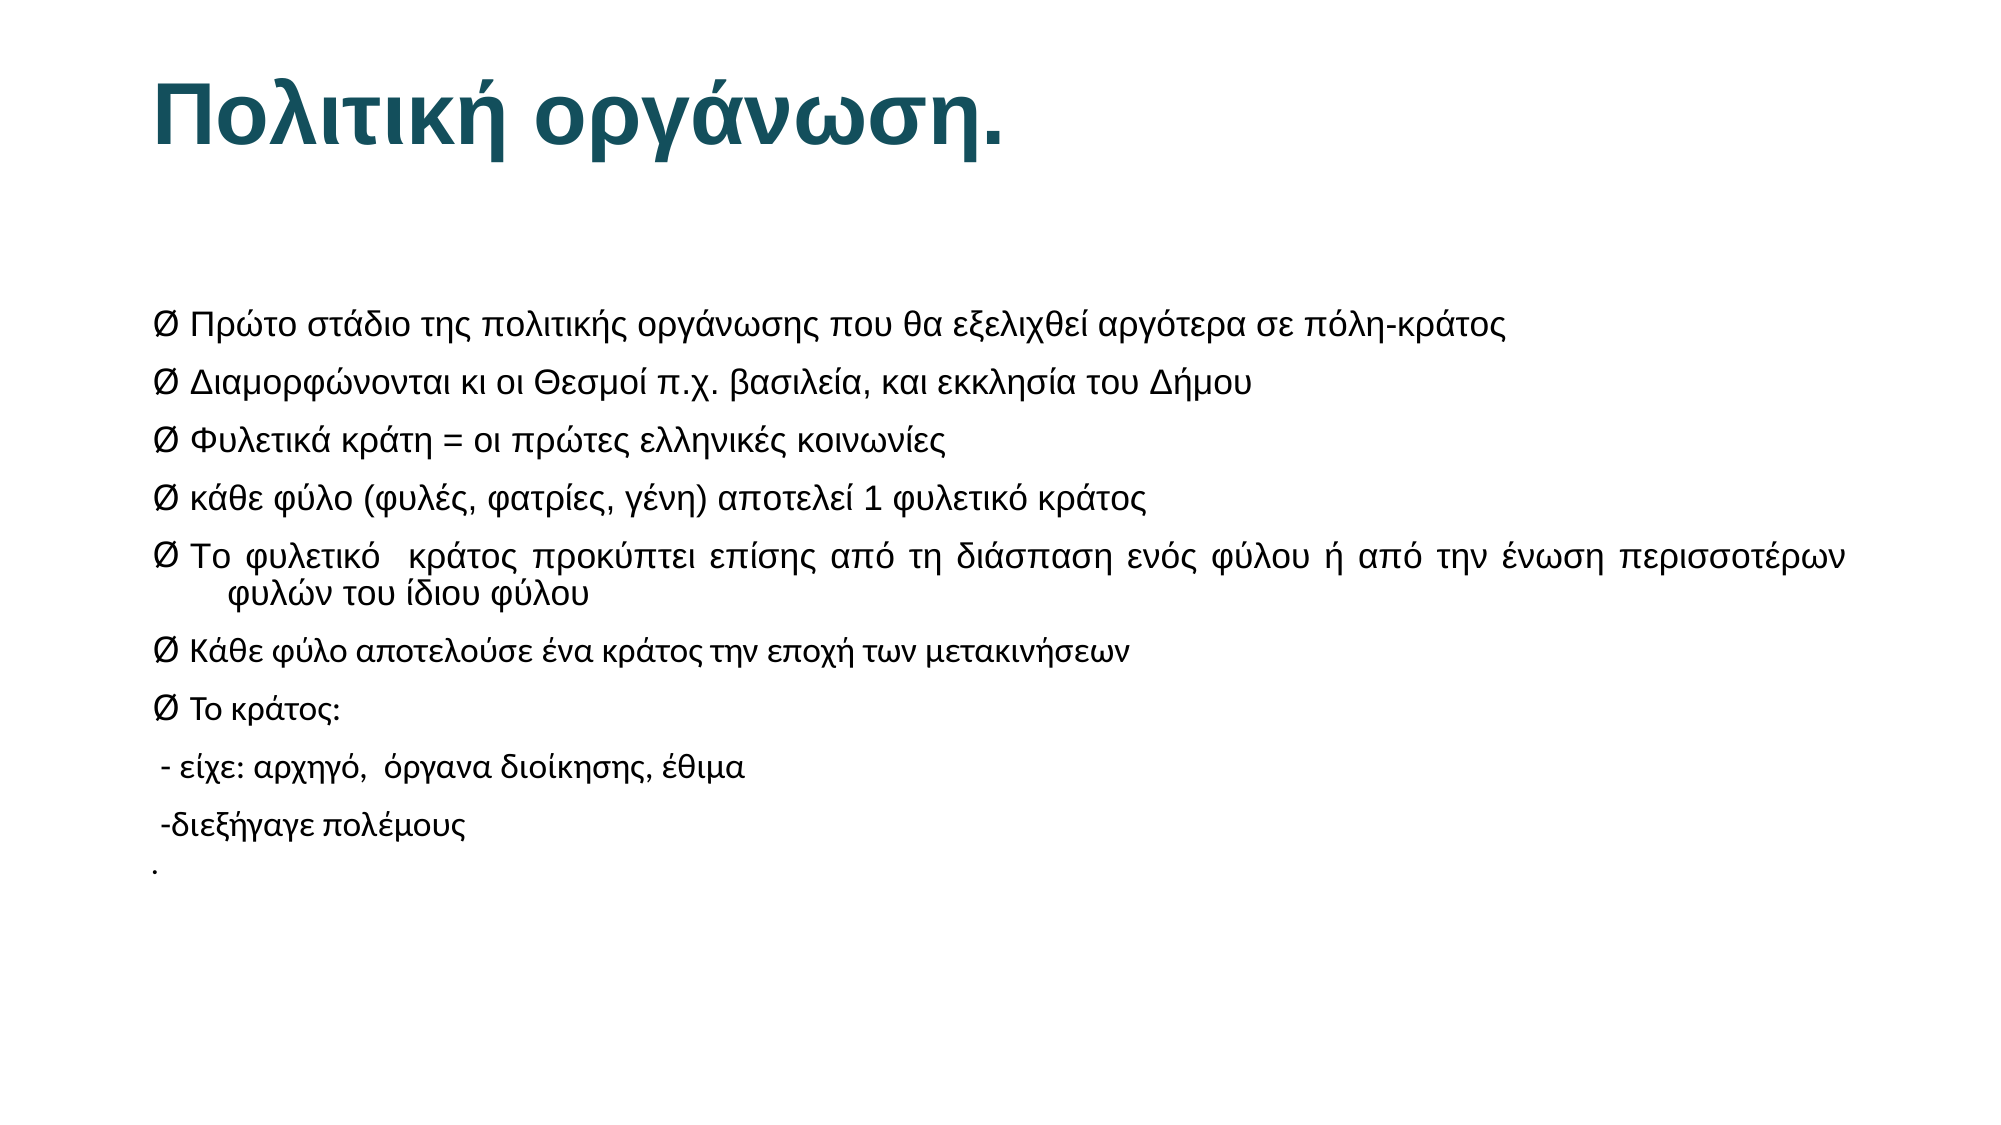

# Πολιτική οργάνωση.
Πρώτο στάδιο της πολιτικής οργάνωσης που θα εξελιχθεί αργότερα σε πόλη-κράτος
Διαμορφώνονται κι οι Θεσμοί π.χ. βασιλεία, και εκκλησία του Δήμου
Φυλετικά κράτη = οι πρώτες ελληνικές κοινωνίες
κάθε φύλο (φυλές, φατρίες, γένη) αποτελεί 1 φυλετικό κράτος
Το φυλετικό κράτος προκύπτει επίσης από τη διάσπαση ενός φύλου ή από την ένωση περισσοτέρων φυλών του ίδιου φύλου
Κάθε φύλο αποτελούσε ένα κράτος την εποχή των μετακινήσεων
Το κράτος:
 - είχε: αρχηγό, όργανα διοίκησης, έθιμα
 -διεξήγαγε πολέμους